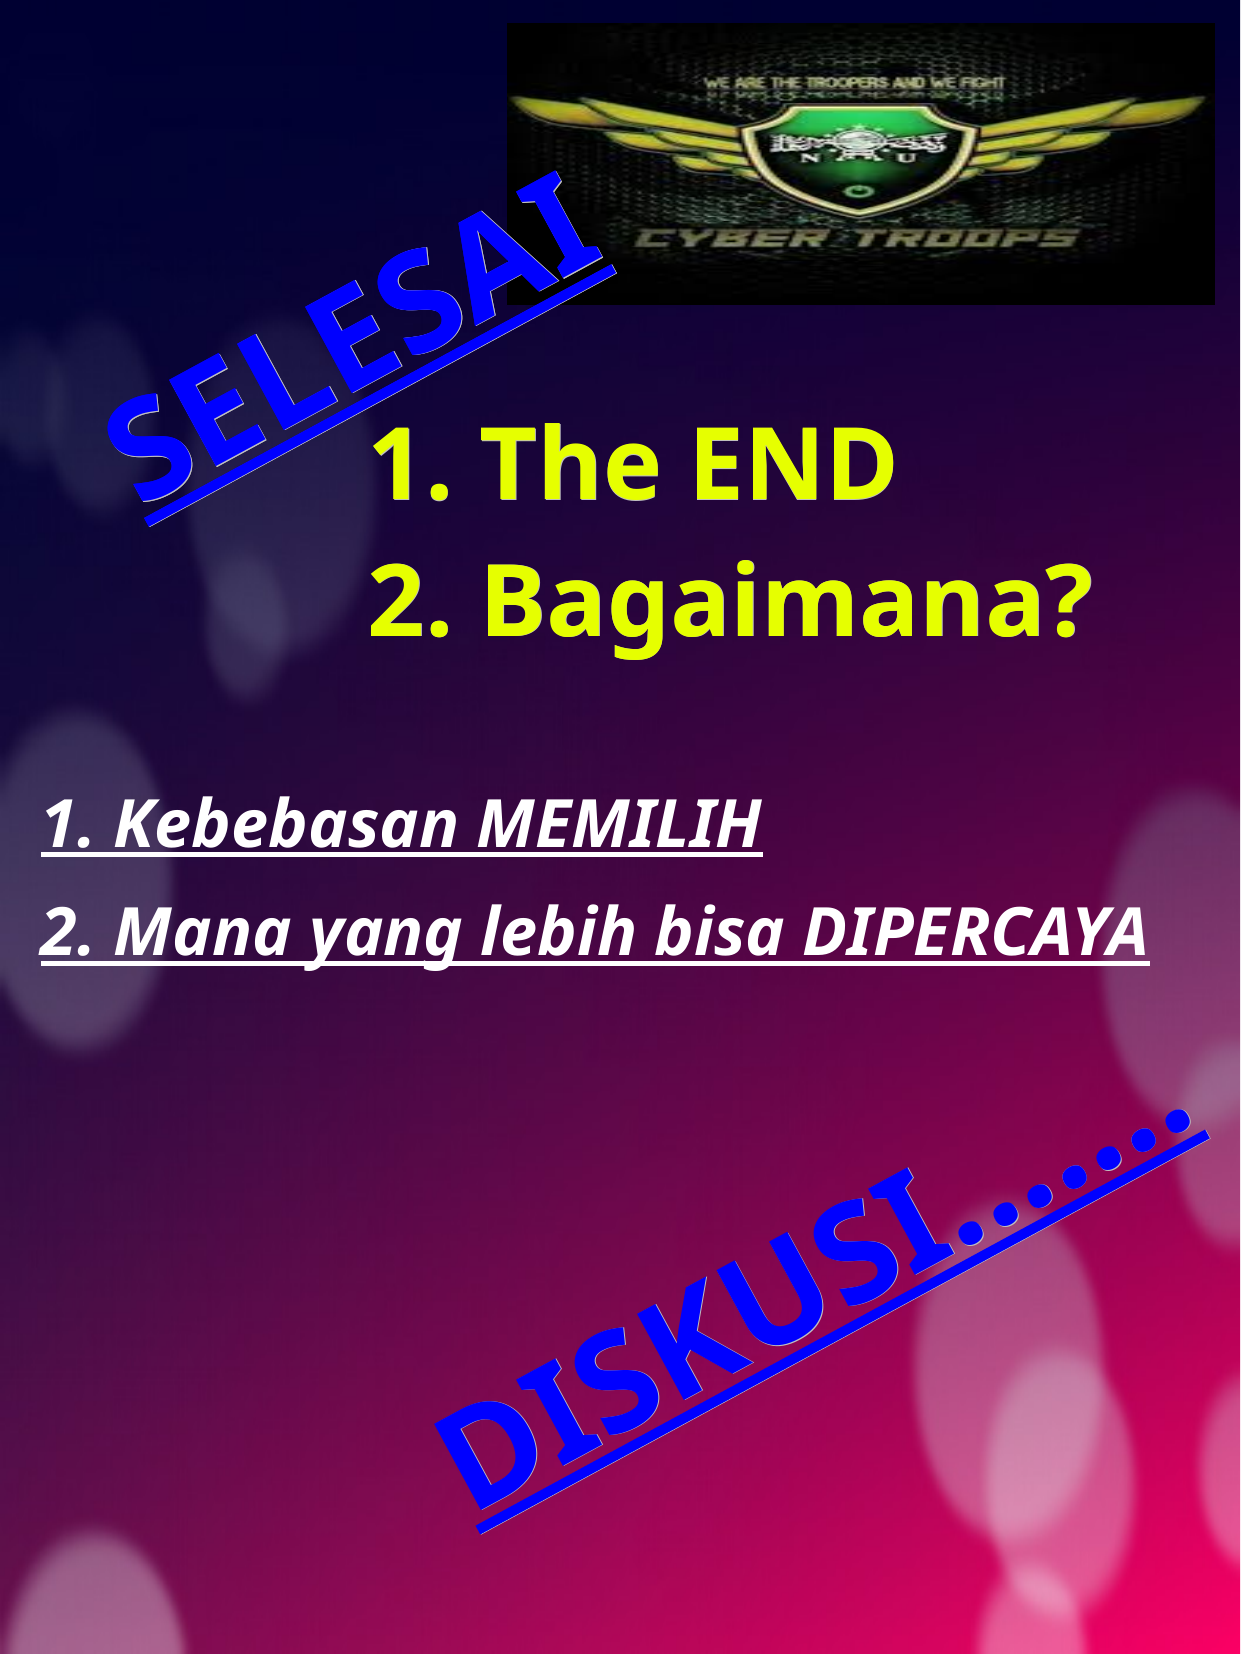

# SELESAI
SELESAI
1. The END
2. Bagaimana?
1. Kebebasan MEMILIH
2. Mana yang lebih bisa DIPERCAYA
DISKUSI.......